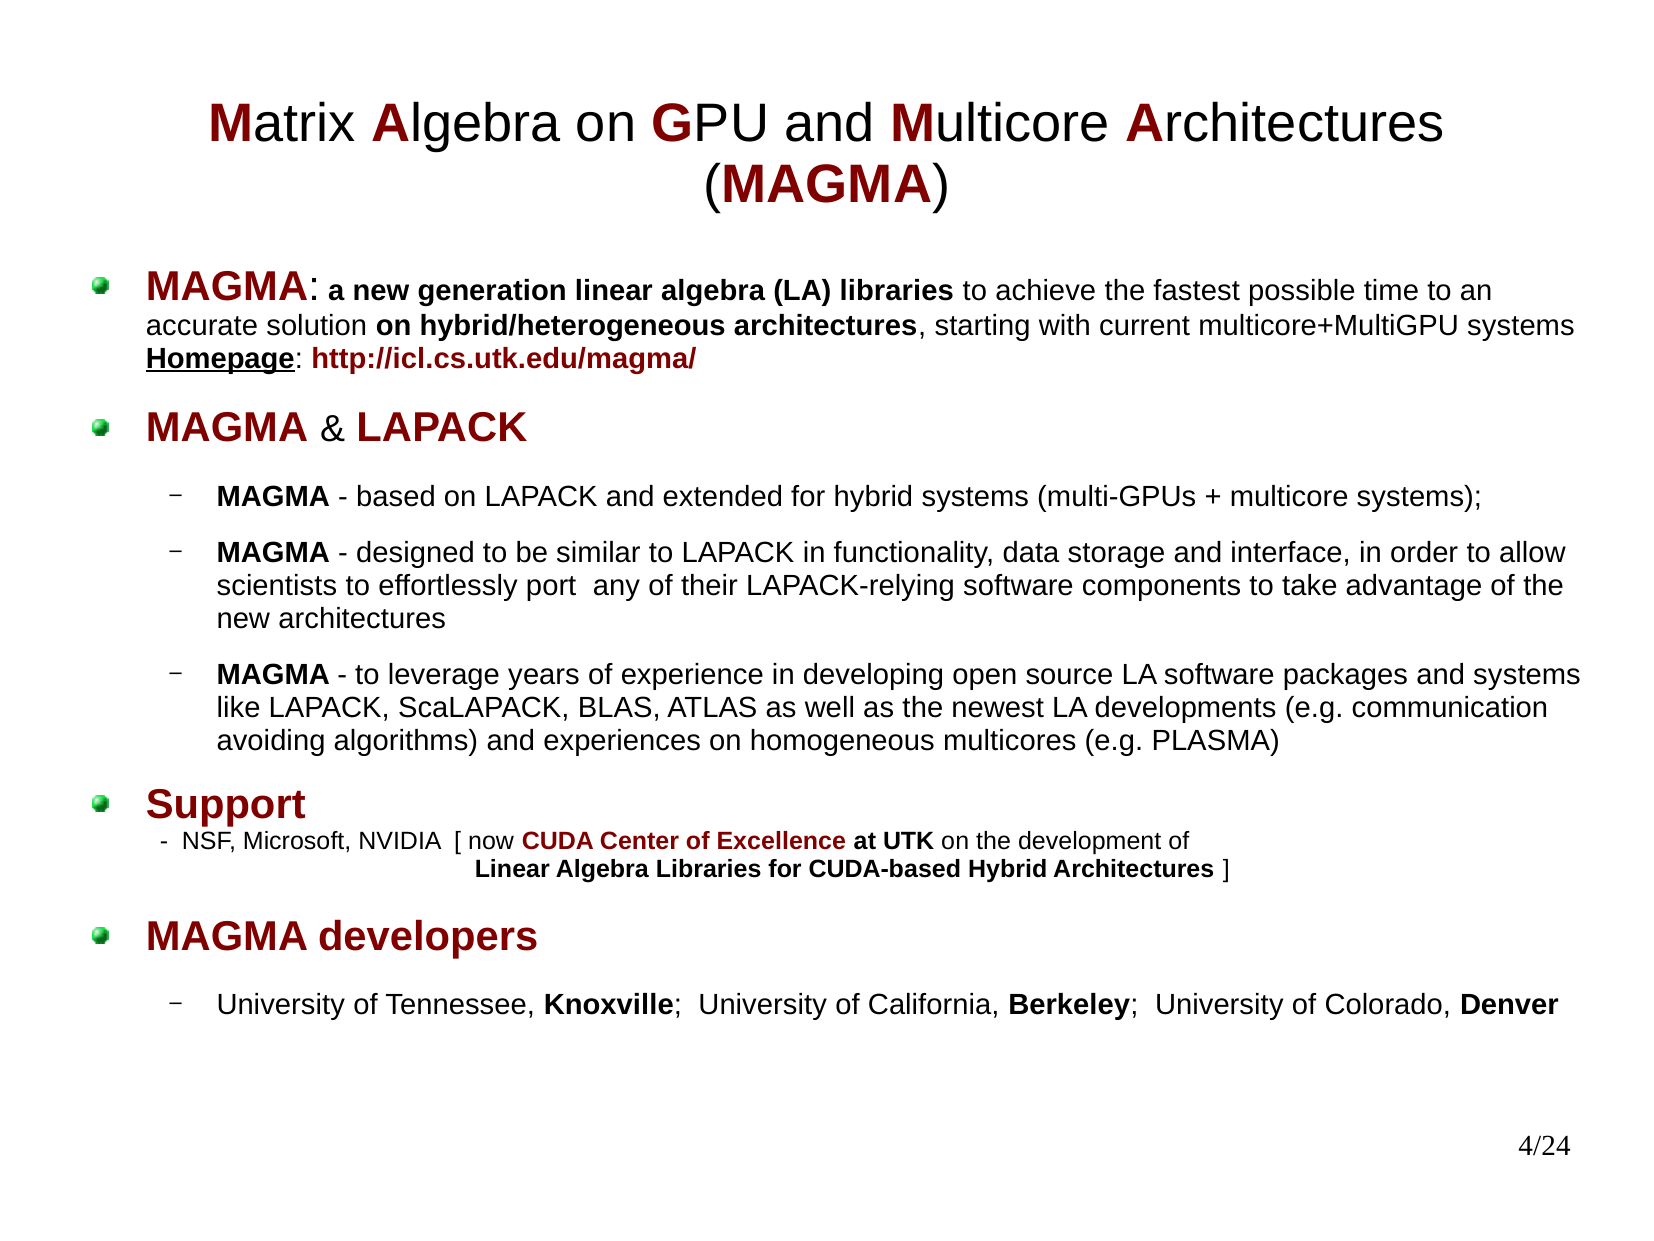

# Matrix Algebra on GPU and Multicore Architectures (MAGMA)
MAGMA: a new generation linear algebra (LA) libraries to achieve the fastest possible time to an accurate solution on hybrid/heterogeneous architectures, starting with current multicore+MultiGPU systems
Homepage: http://icl.cs.utk.edu/magma/
MAGMA & LAPACK
MAGMA - based on LAPACK and extended for hybrid systems (multi-GPUs + multicore systems);
MAGMA - designed to be similar to LAPACK in functionality, data storage and interface, in order to allow scientists to effortlessly port any of their LAPACK-relying software components to take advantage of the new architectures
MAGMA - to leverage years of experience in developing open source LA software packages and systems like LAPACK, ScaLAPACK, BLAS, ATLAS as well as the newest LA developments (e.g. communication avoiding algorithms) and experiences on homogeneous multicores (e.g. PLASMA)
Support
 - NSF, Microsoft, NVIDIA [ now CUDA Center of Excellence at UTK on the development of
 Linear Algebra Libraries for CUDA-based Hybrid Architectures ]
MAGMA developers
University of Tennessee, Knoxville; University of California, Berkeley; University of Colorado, Denver
4